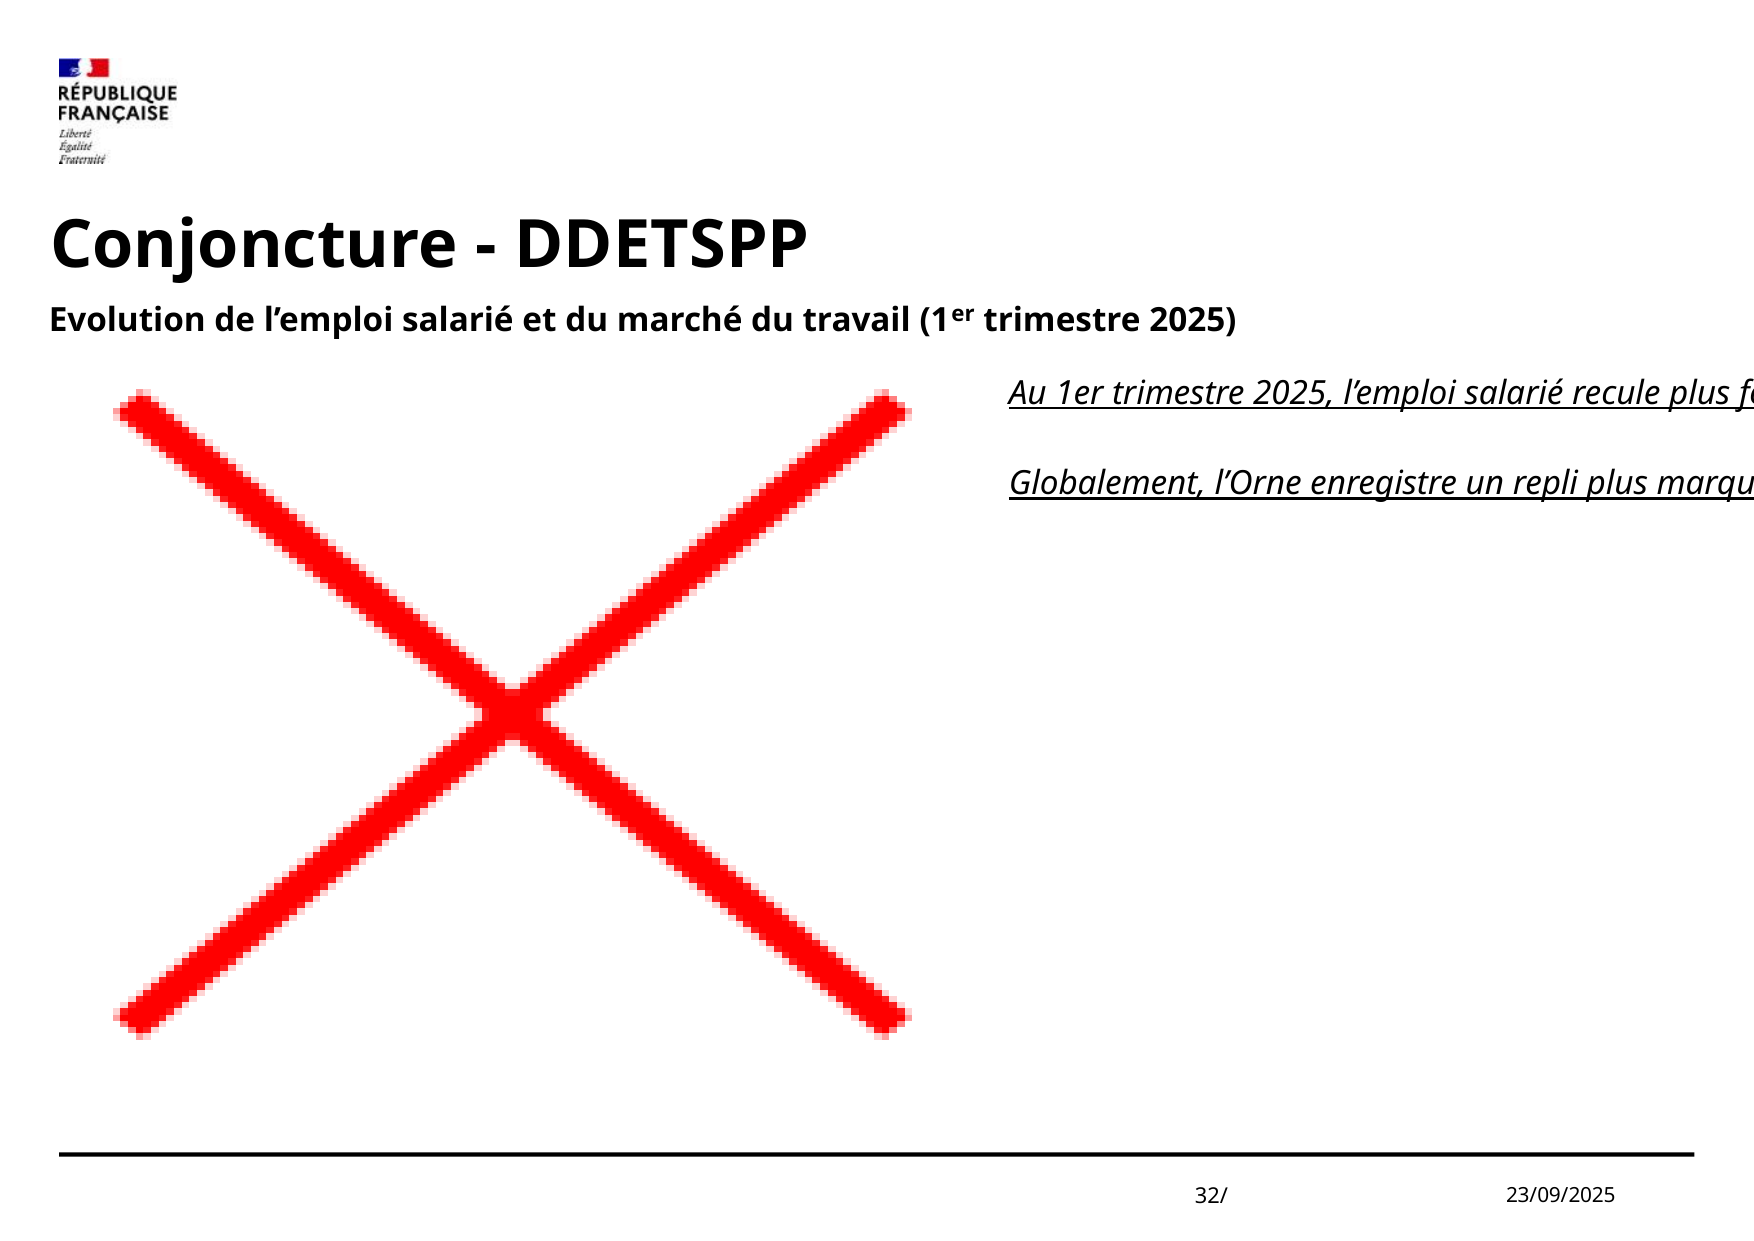

# Conjoncture - DDETSPP
Evolution de l’emploi salarié et du marché du travail (1er trimestre 2025)
Au 1er trimestre 2025, l’emploi salarié recule plus fortement dans l’Orne (-1,4 % sur un an) que dans la région et en France. La baisse touche surtout l’industrie et le tertiaire marchand, alors que le tertiaire non marchand reste mieux orienté.
Globalement, l’Orne enregistre un repli plus marqué que son environnement.